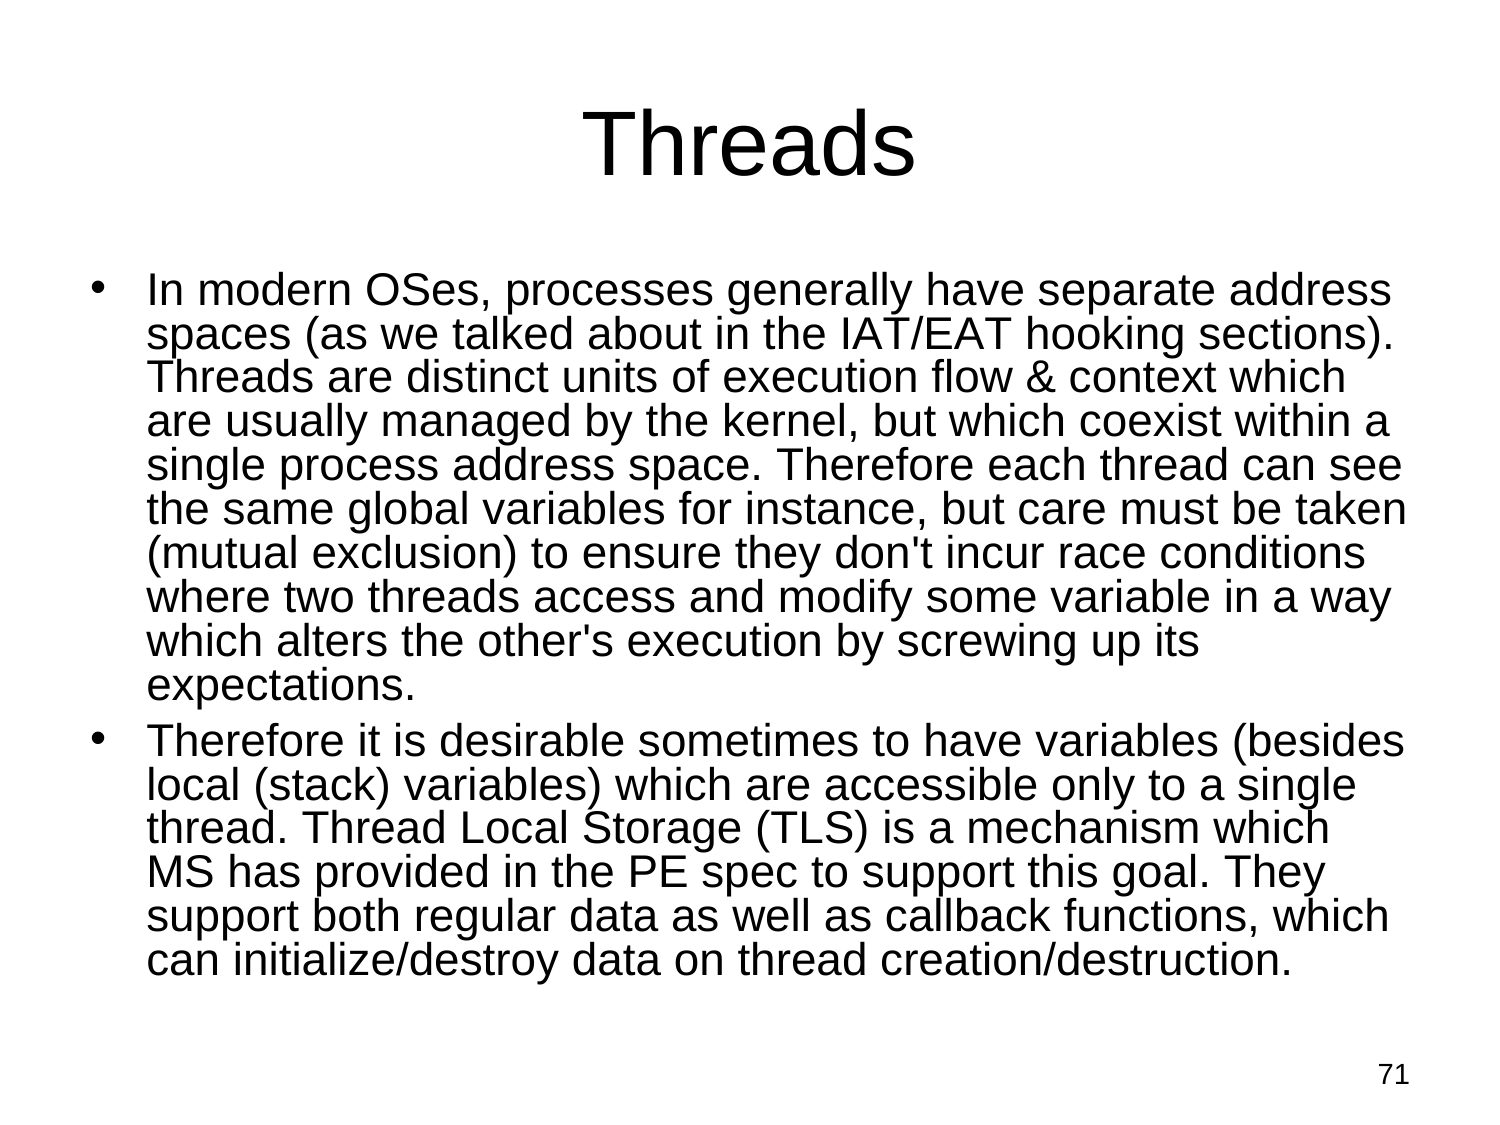

# Threads
In modern OSes, processes generally have separate address spaces (as we talked about in the IAT/EAT hooking sections). Threads are distinct units of execution flow & context which are usually managed by the kernel, but which coexist within a single process address space. Therefore each thread can see the same global variables for instance, but care must be taken (mutual exclusion) to ensure they don't incur race conditions where two threads access and modify some variable in a way which alters the other's execution by screwing up its expectations.
Therefore it is desirable sometimes to have variables (besides local (stack) variables) which are accessible only to a single thread. Thread Local Storage (TLS) is a mechanism which MS has provided in the PE spec to support this goal. They support both regular data as well as callback functions, which can initialize/destroy data on thread creation/destruction.